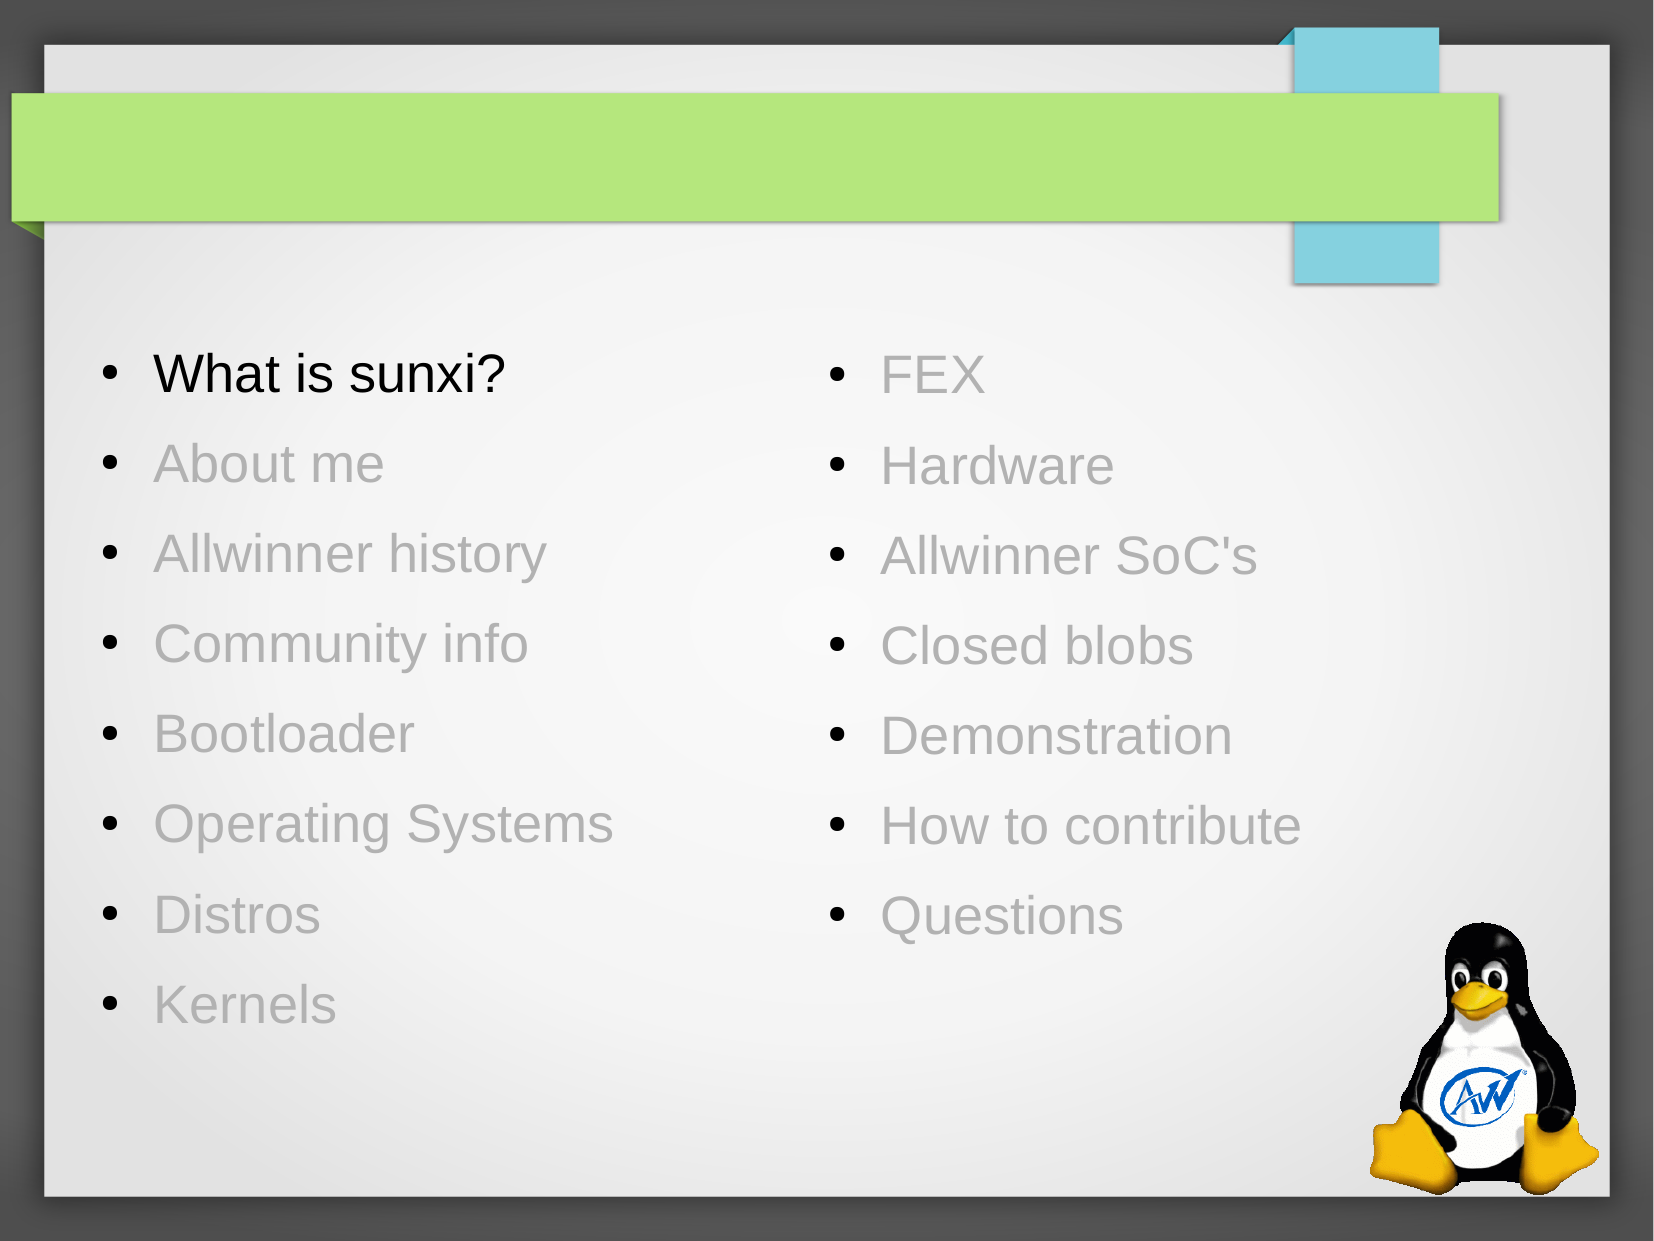

#
What is sunxi?
About me
Allwinner history
Community info
Bootloader
Operating Systems
Distros
Kernels
FEX
Hardware
Allwinner SoC's
Closed blobs
Demonstration
How to contribute
Questions